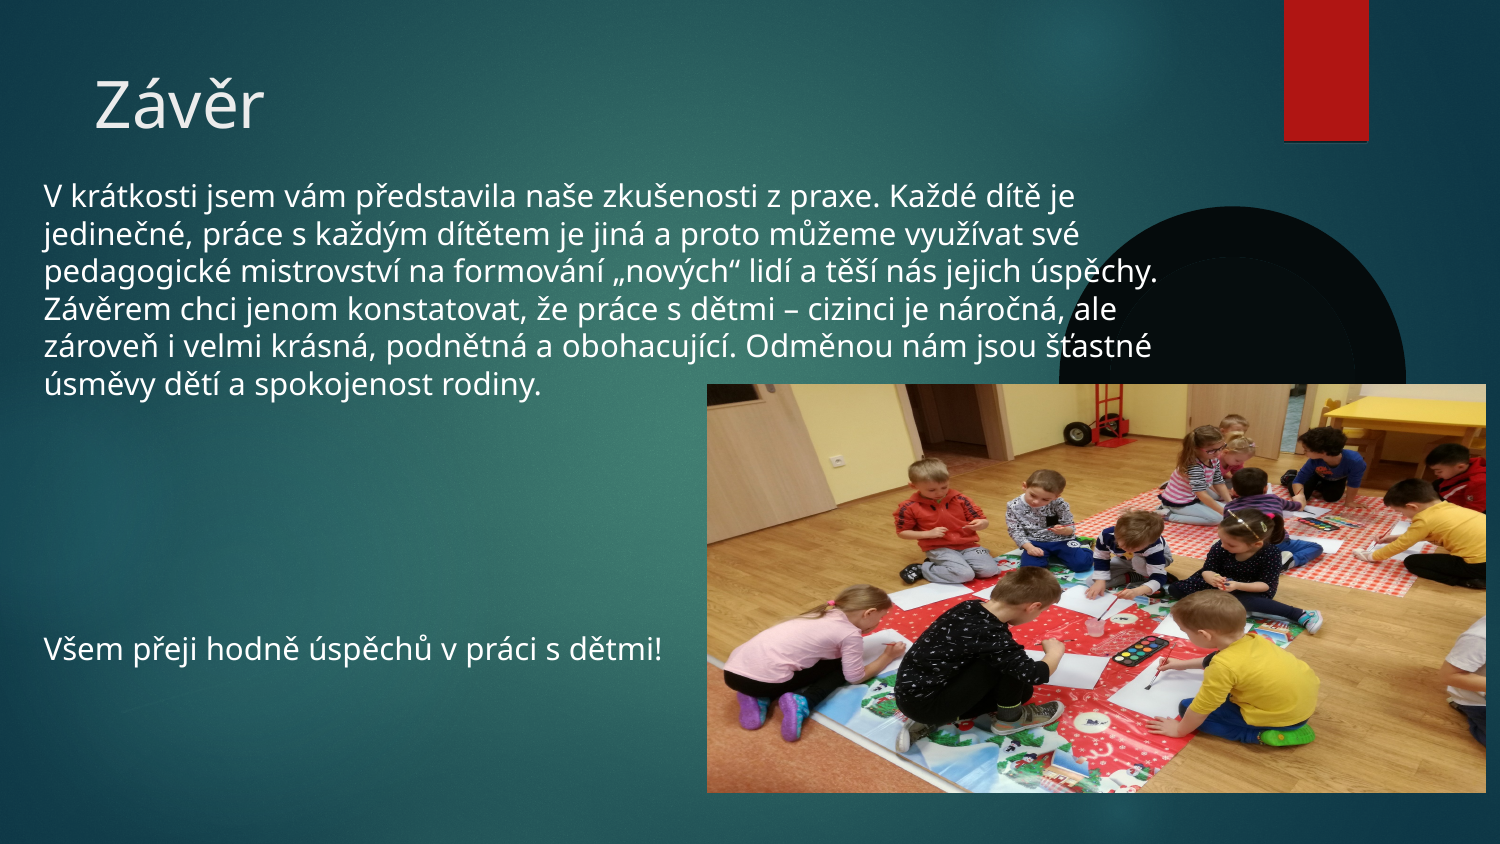

# Závěr
V krátkosti jsem vám představila naše zkušenosti z praxe. Každé dítě je jedinečné, práce s každým dítětem je jiná a proto můžeme využívat své pedagogické mistrovství na formování „nových“ lidí a těší nás jejich úspěchy. Závěrem chci jenom konstatovat, že práce s dětmi – cizinci je náročná, ale zároveň i velmi krásná, podnětná a obohacující. Odměnou nám jsou šťastné úsměvy dětí a spokojenost rodiny.
Všem přeji hodně úspěchů v práci s dětmi!